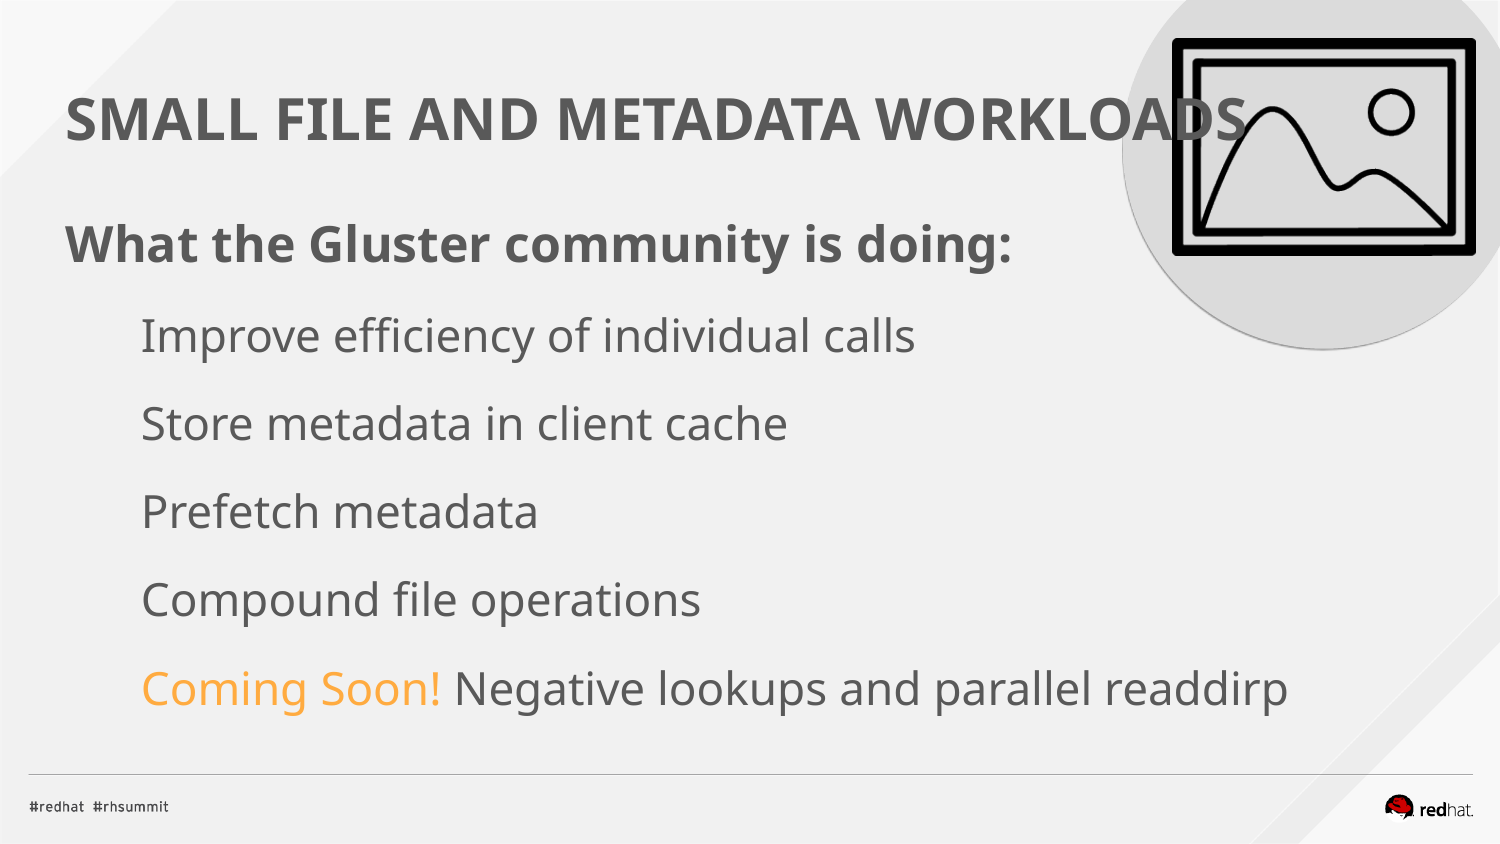

SMALL FILE AND METADATA WORKLOADS
What the Gluster community is doing:
Improve efficiency of individual calls
Store metadata in client cache
Prefetch metadata
Compound file operations
Coming Soon! Negative lookups and parallel readdirp